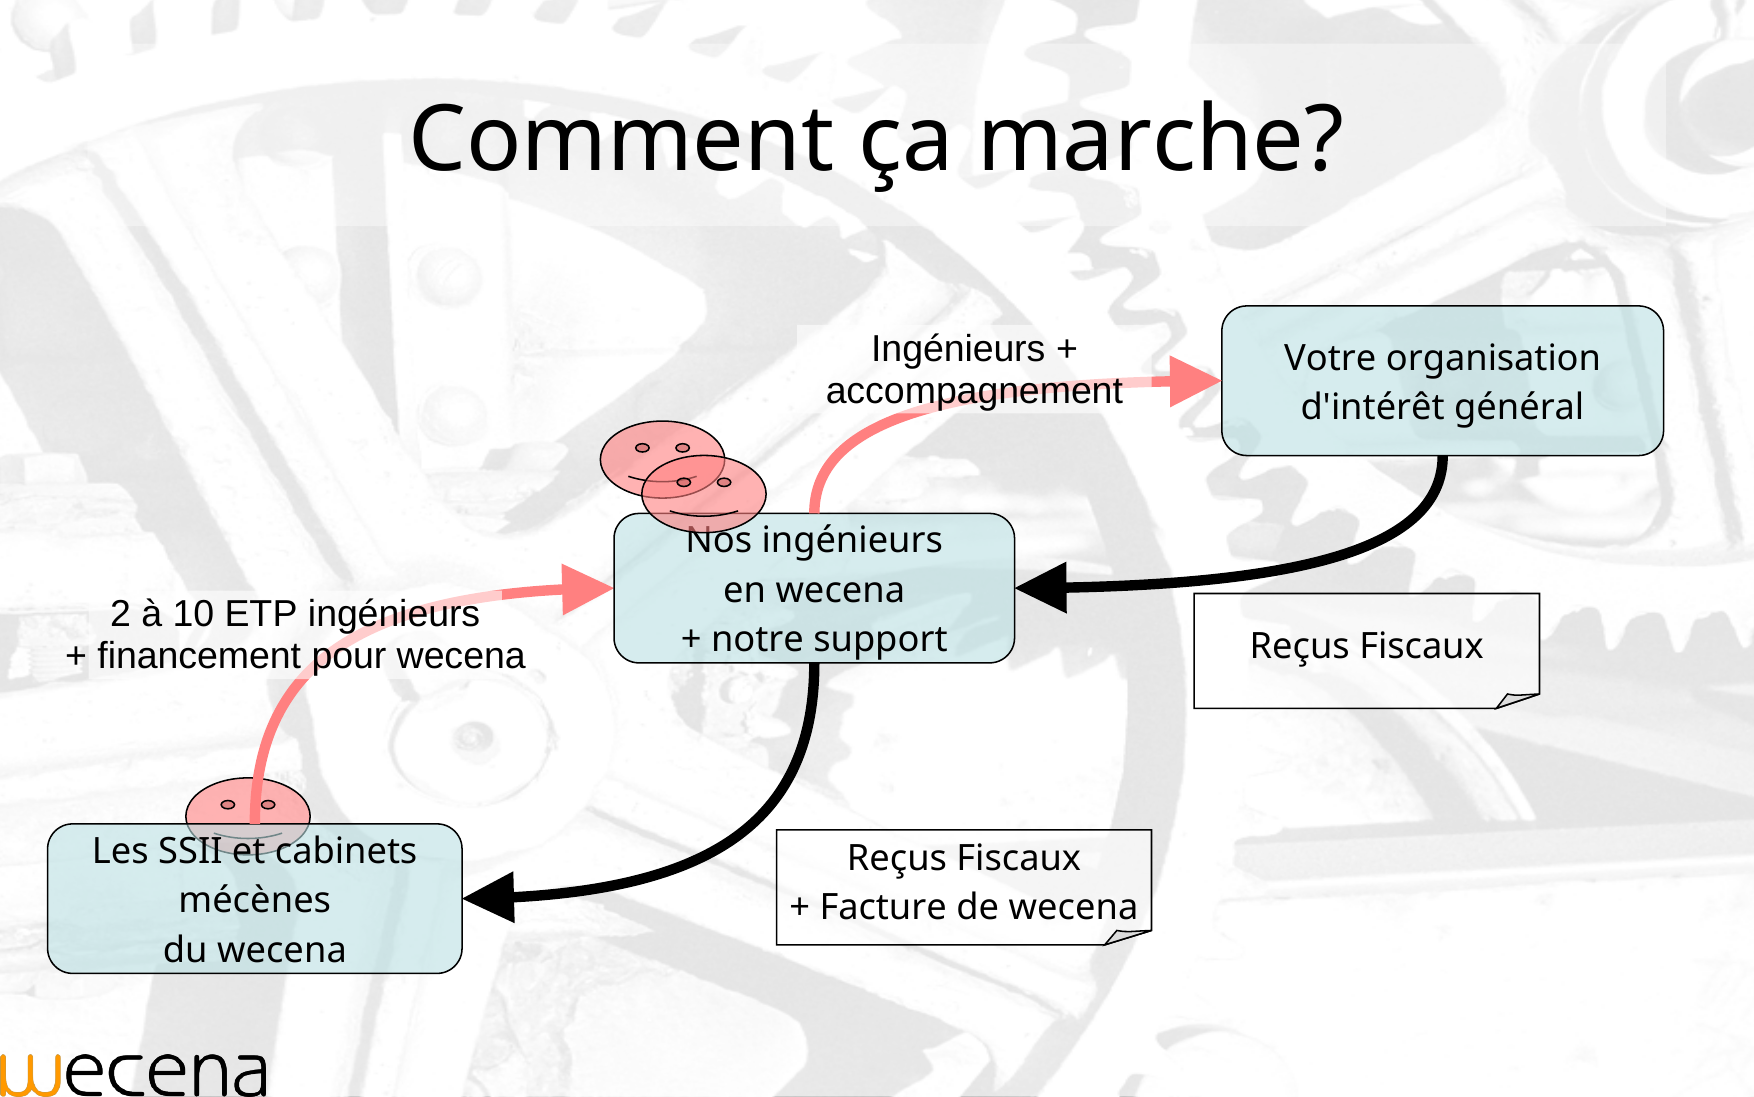

# Comment ça marche?
Votre organisation
d'intérêt général
Ingénieurs +
accompagnement
Nos ingénieurs
en wecena
+ notre support
2 à 10 ETP ingénieurs
+ financement pour wecena
Reçus Fiscaux
Les SSII et cabinets
mécènes
du wecena
Reçus Fiscaux
+ Facture de wecena